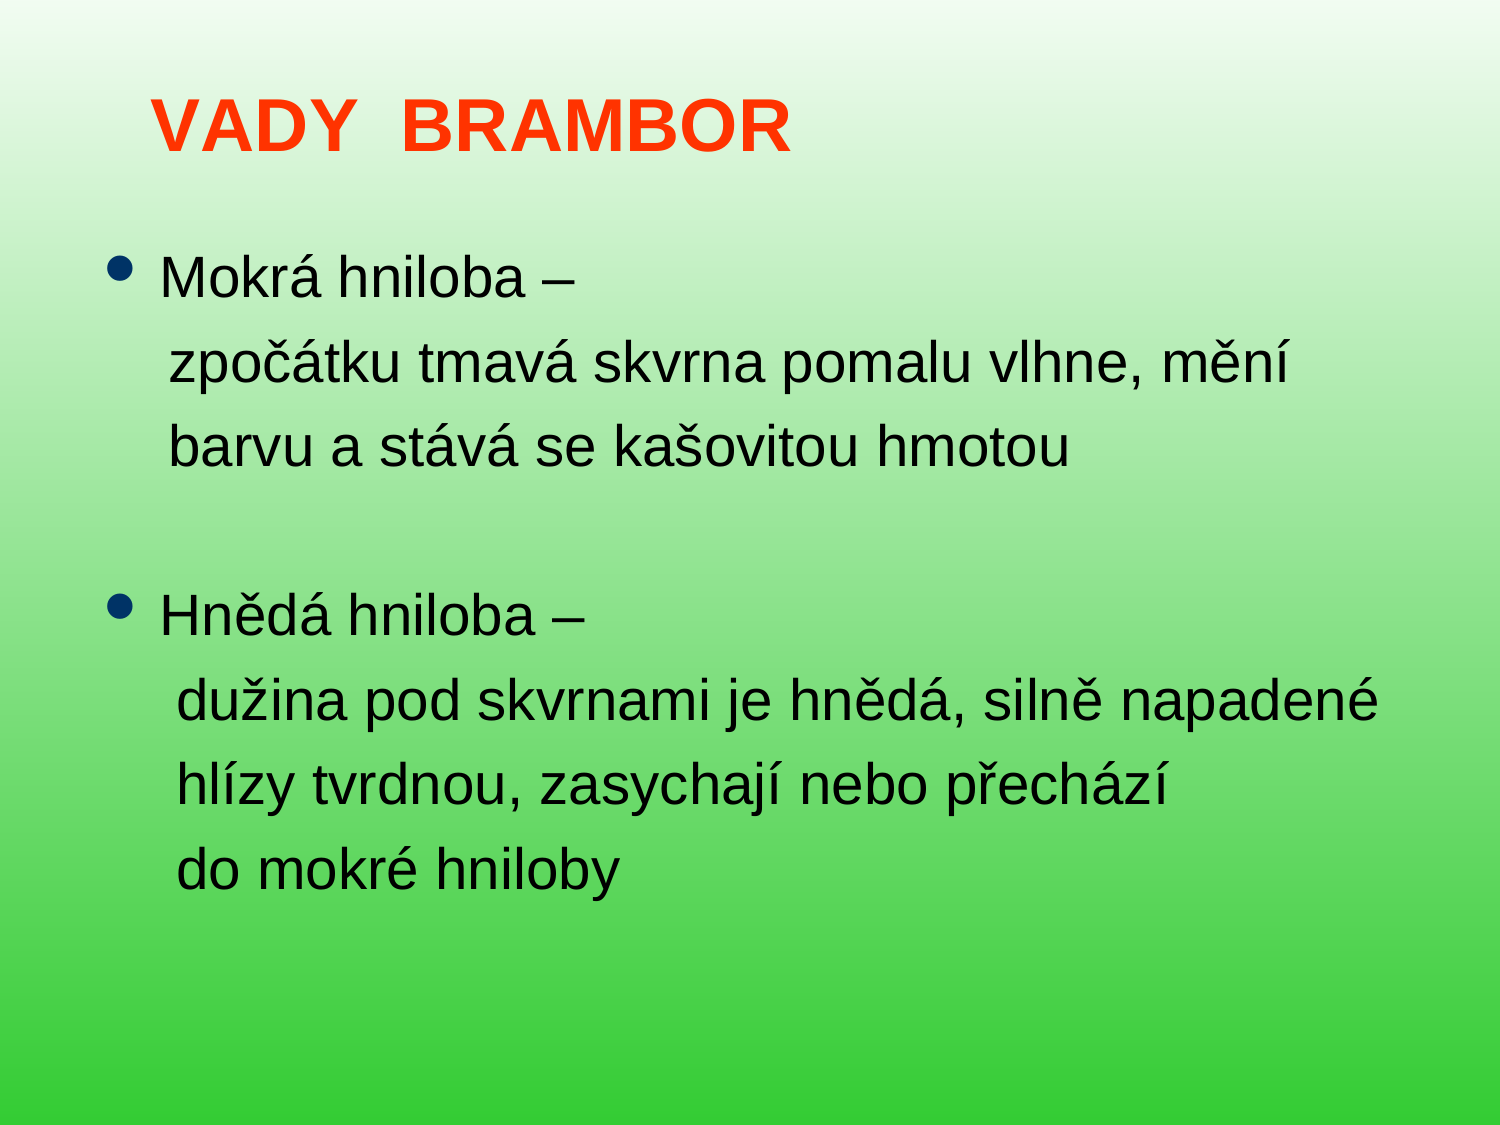

# VADY BRAMBOR
Mokrá hniloba –
 zpočátku tmavá skvrna pomalu vlhne, mění
 barvu a stává se kašovitou hmotou
Hnědá hniloba –
	 dužina pod skvrnami je hnědá, silně napadené
	 hlízy tvrdnou, zasychají nebo přechází
	 do mokré hniloby